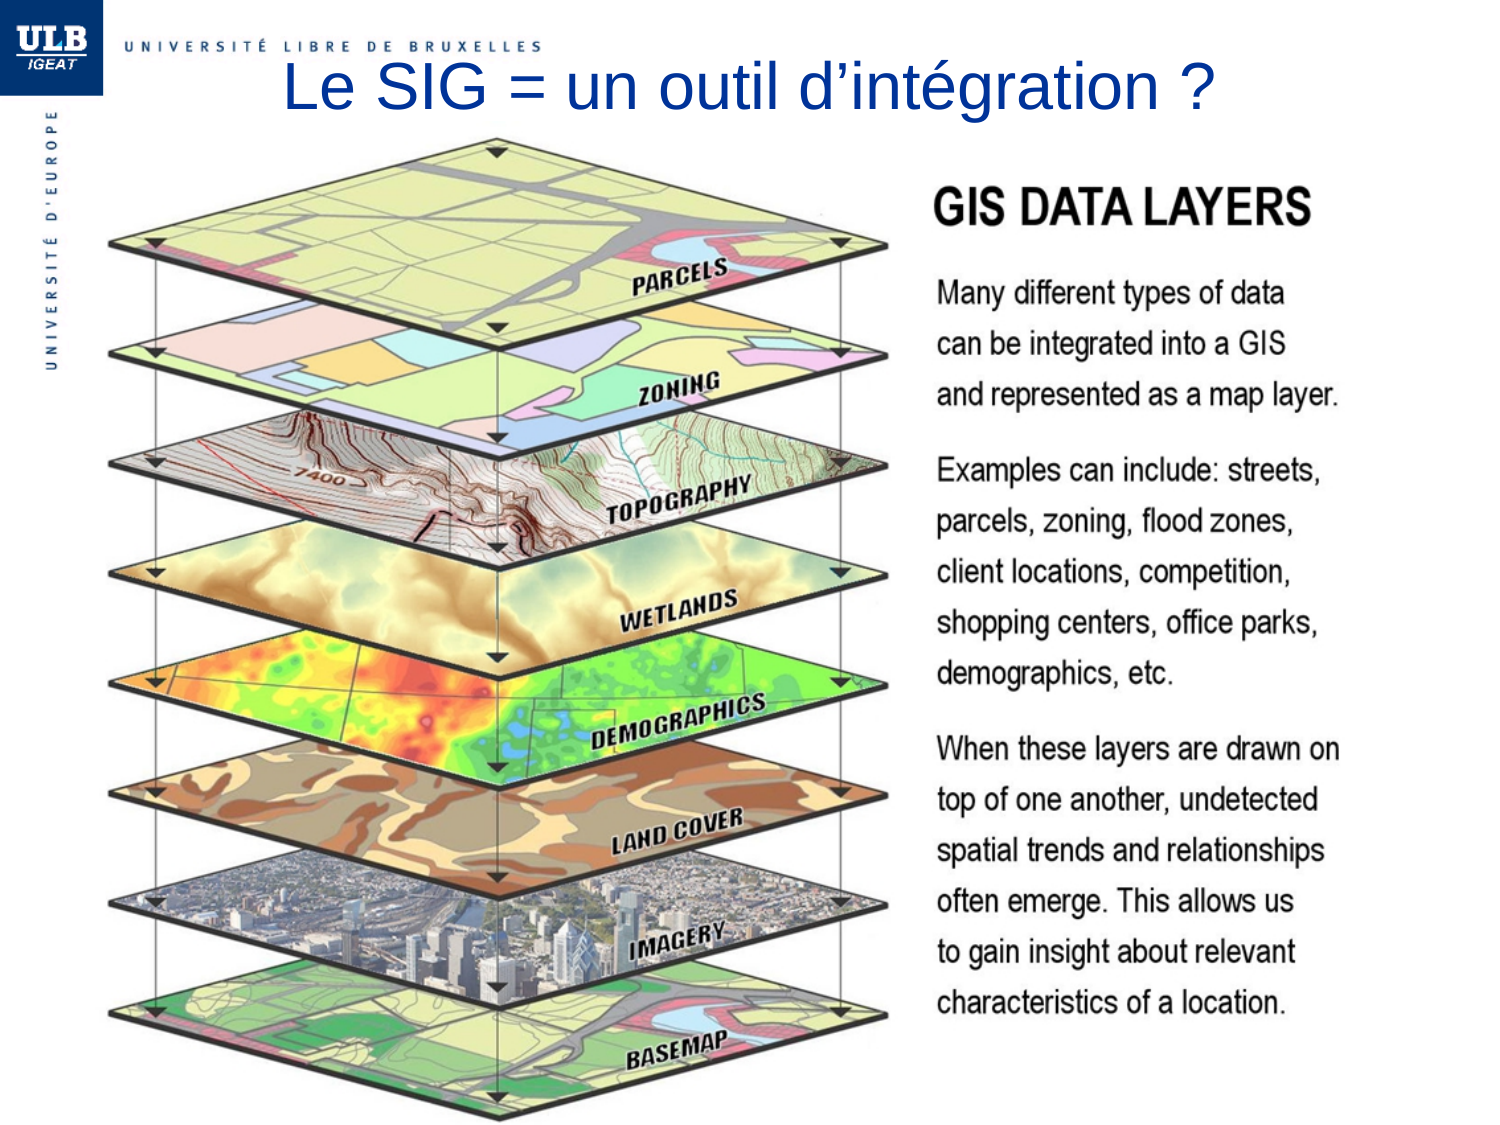

# Le SIG = un outil d’intégration ?